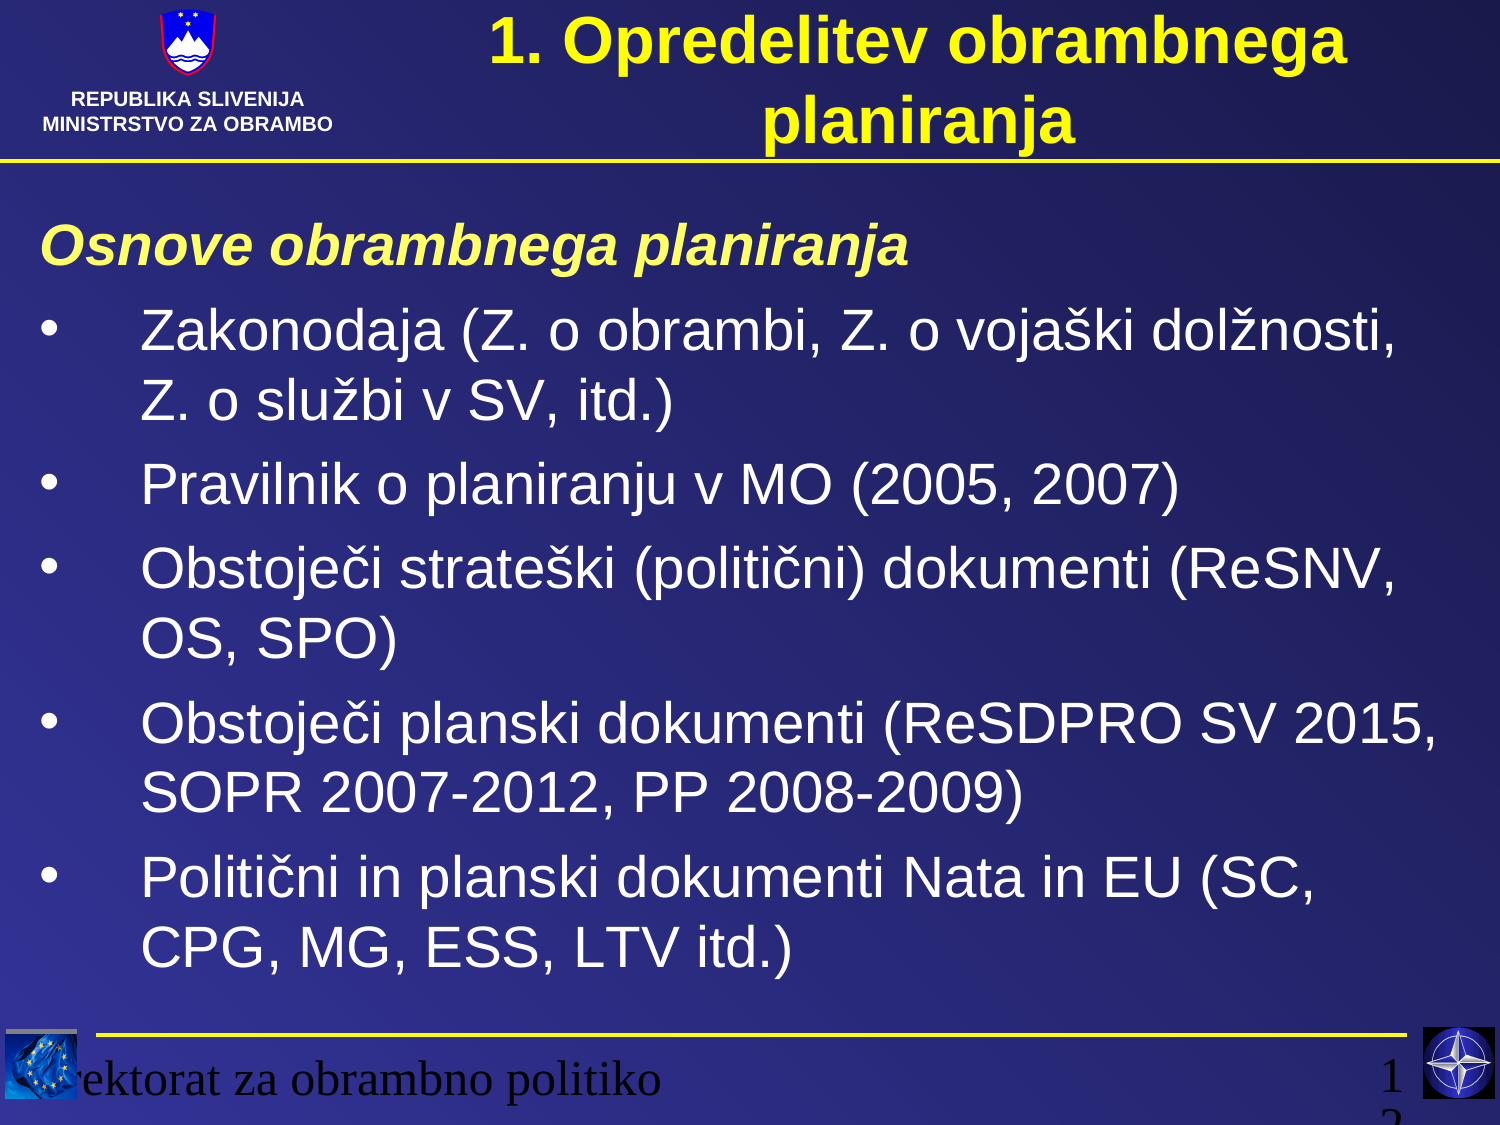

# 1. Opredelitev obrambnega planiranja
Osnove obrambnega planiranja
Zakonodaja (Z. o obrambi, Z. o vojaški dolžnosti, Z. o službi v SV, itd.)
Pravilnik o planiranju v MO (2005, 2007)
Obstoječi strateški (politični) dokumenti (ReSNV, OS, SPO)
Obstoječi planski dokumenti (ReSDPRO SV 2015, SOPR 2007-2012, PP 2008-2009)
Politični in planski dokumenti Nata in EU (SC, CPG, MG, ESS, LTV itd.)
12
Direktorat za obrambno politiko